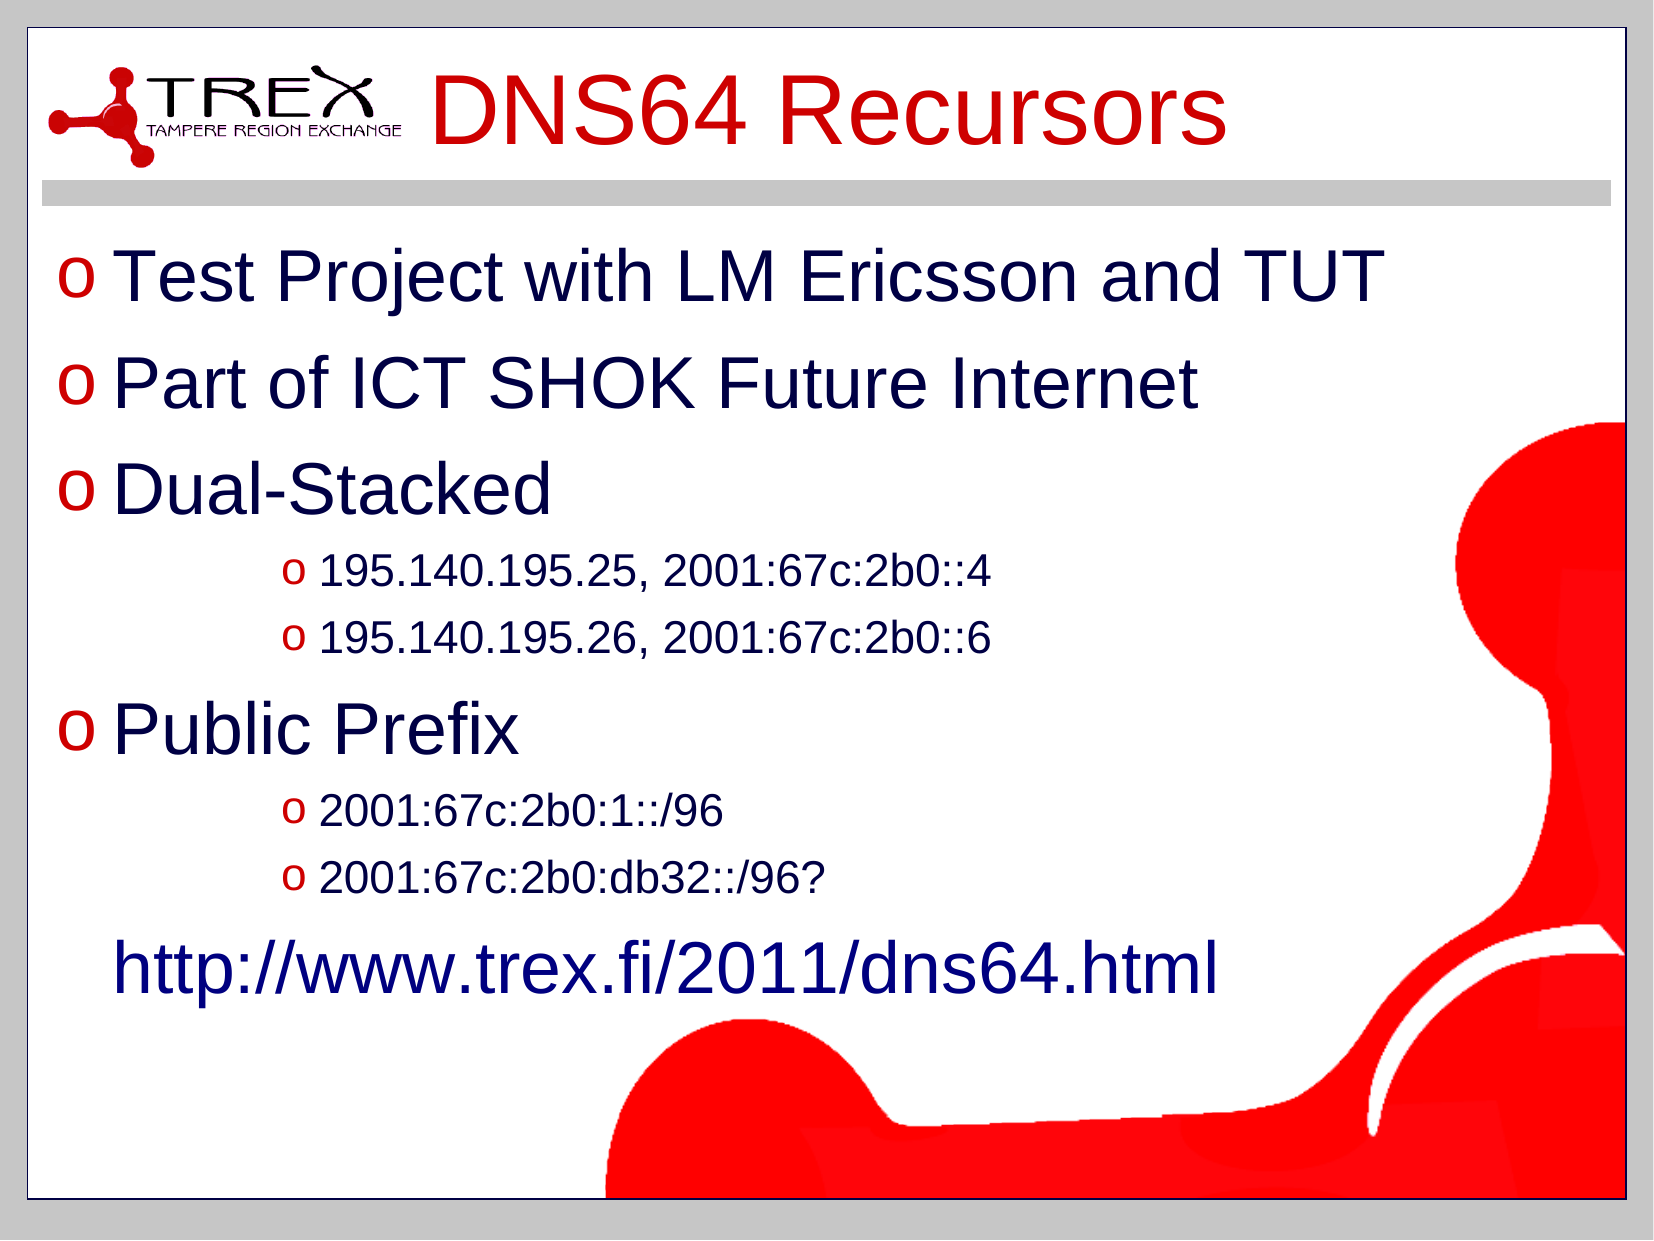

# DNS64 Recursors
Test Project with LM Ericsson and TUT
Part of ICT SHOK Future Internet
Dual-Stacked
195.140.195.25, 2001:67c:2b0::4
195.140.195.26, 2001:67c:2b0::6
Public Prefix
2001:67c:2b0:1::/96
2001:67c:2b0:db32::/96?
http://www.trex.fi/2011/dns64.html